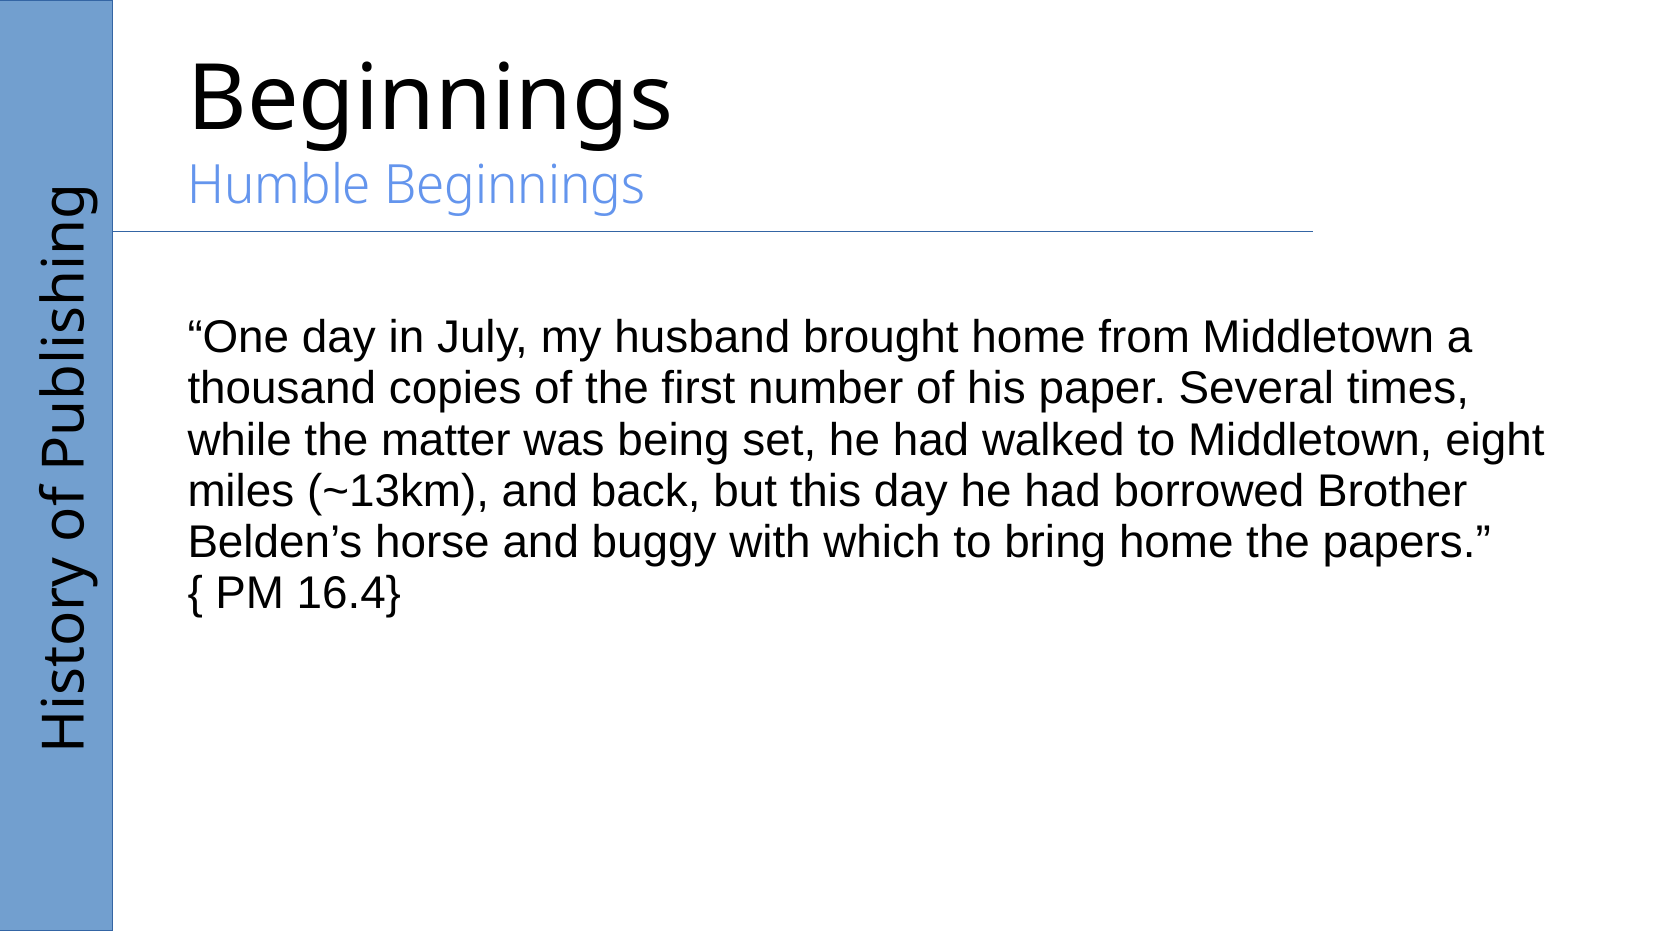

# Beginnings
Humble Beginnings
“One day in July, my husband brought home from Middletown a thousand copies of the first number of his paper. Several times, while the matter was being set, he had walked to Middletown, eight miles (~13km), and back, but this day he had borrowed Brother Belden’s horse and buggy with which to bring home the papers.” { PM 16.4}
History of Publishing